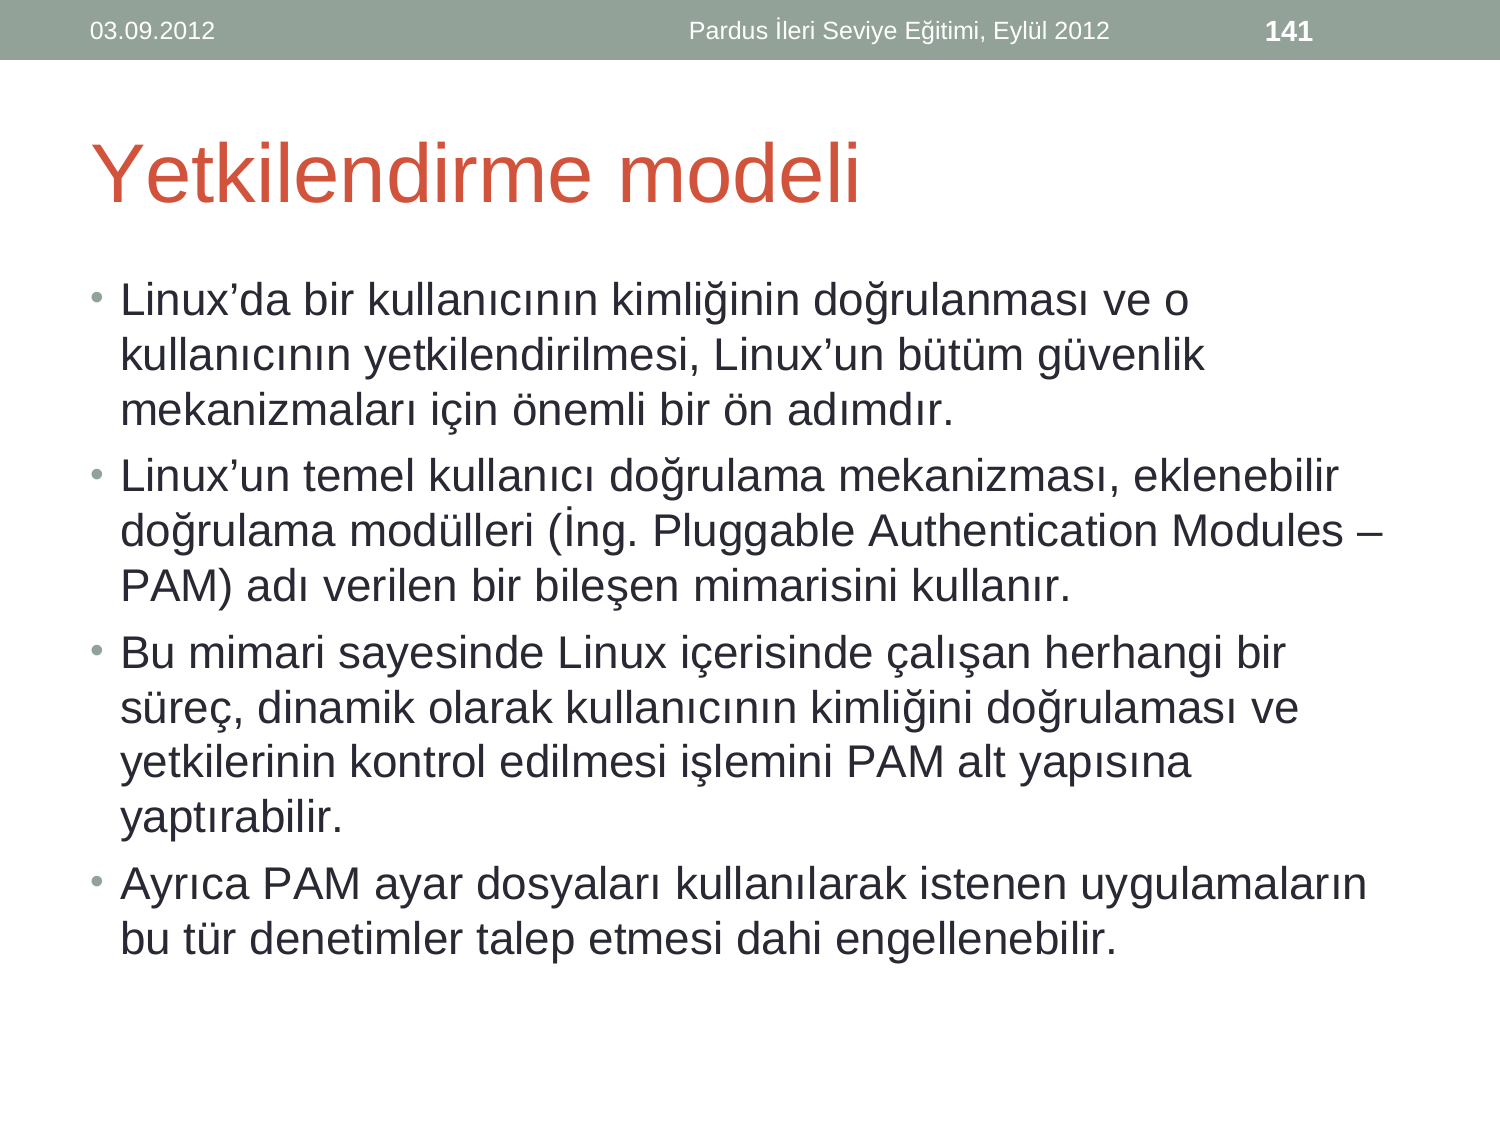

03.09.2012
Pardus İleri Seviye Eğitimi, Eylül 2012
# Yetkilendirme modeli
Linux’da bir kullanıcının kimliğinin doğrulanması ve o kullanıcının yetkilendirilmesi, Linux’un bütüm güvenlik mekanizmaları için önemli bir ön adımdır.
Linux’un temel kullanıcı doğrulama mekanizması, eklenebilir doğrulama modülleri (İng. Pluggable Authentication Modules – PAM) adı verilen bir bileşen mimarisini kullanır.
Bu mimari sayesinde Linux içerisinde çalışan herhangi bir süreç, dinamik olarak kullanıcının kimliğini doğrulaması ve yetkilerinin kontrol edilmesi işlemini PAM alt yapısına yaptırabilir.
Ayrıca PAM ayar dosyaları kullanılarak istenen uygulamaların bu tür denetimler talep etmesi dahi engellenebilir.